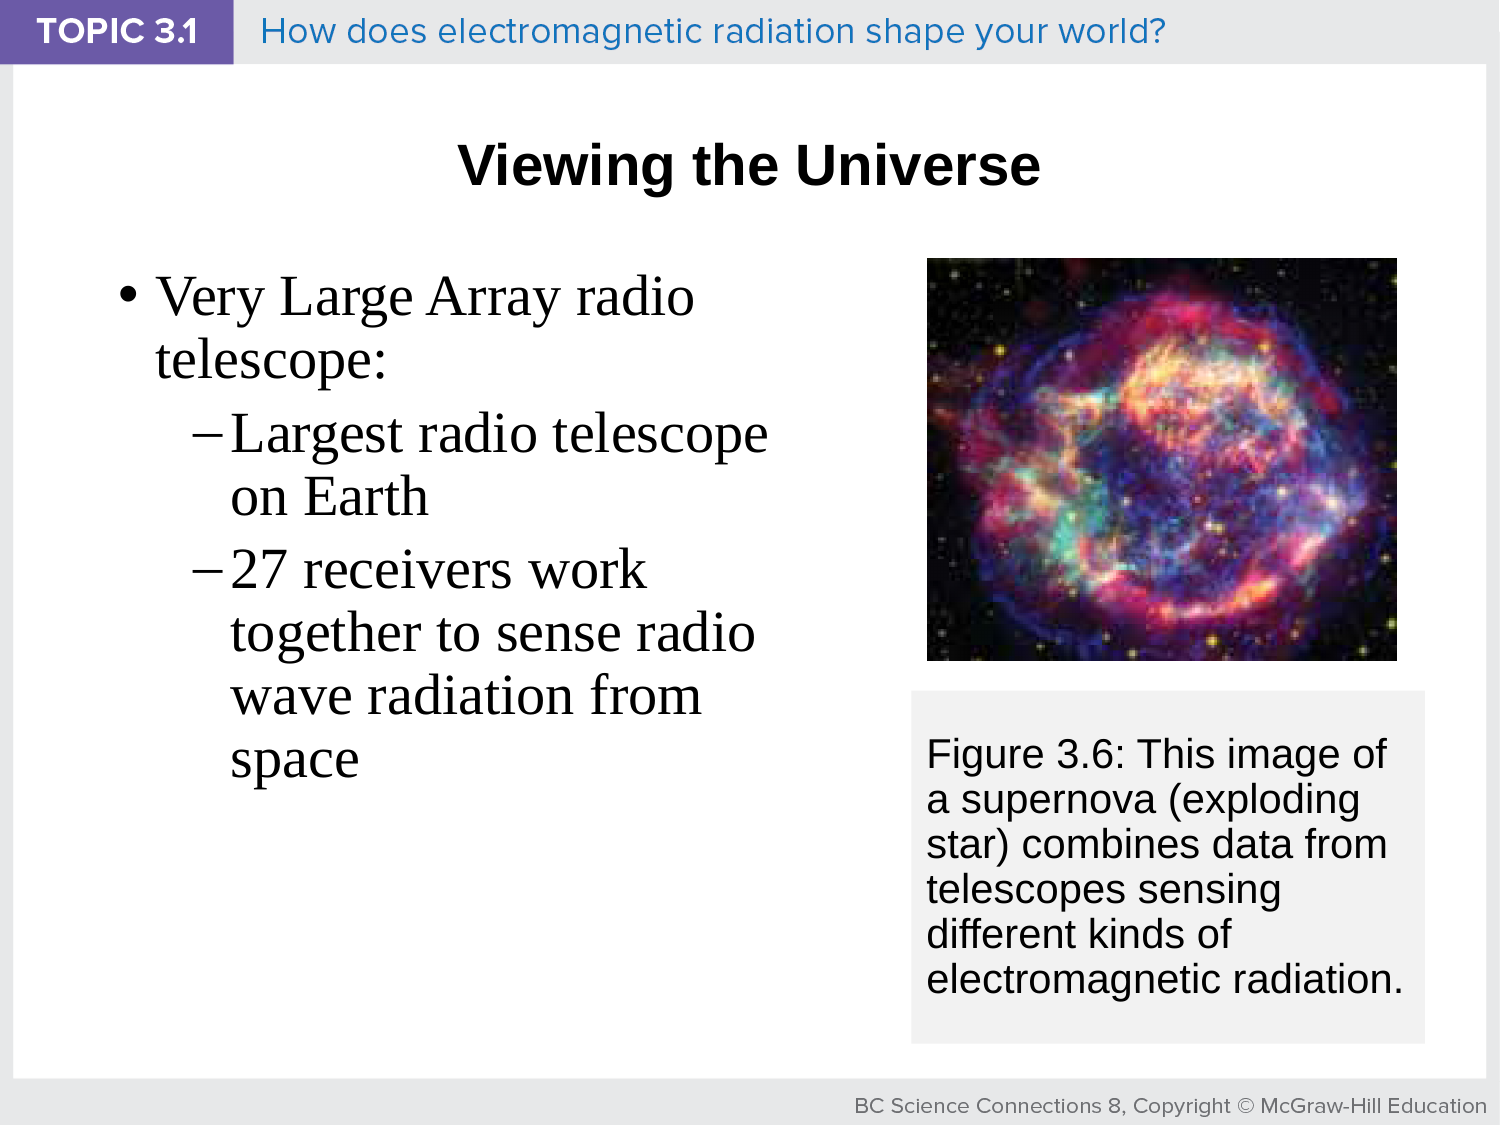

# Viewing the Universe
Very Large Array radio telescope:
Largest radio telescope on Earth
27 receivers work together to sense radio wave radiation from space
Figure 3.6: This image of a supernova (exploding star) combines data from telescopes sensing different kinds of electromagnetic radiation.